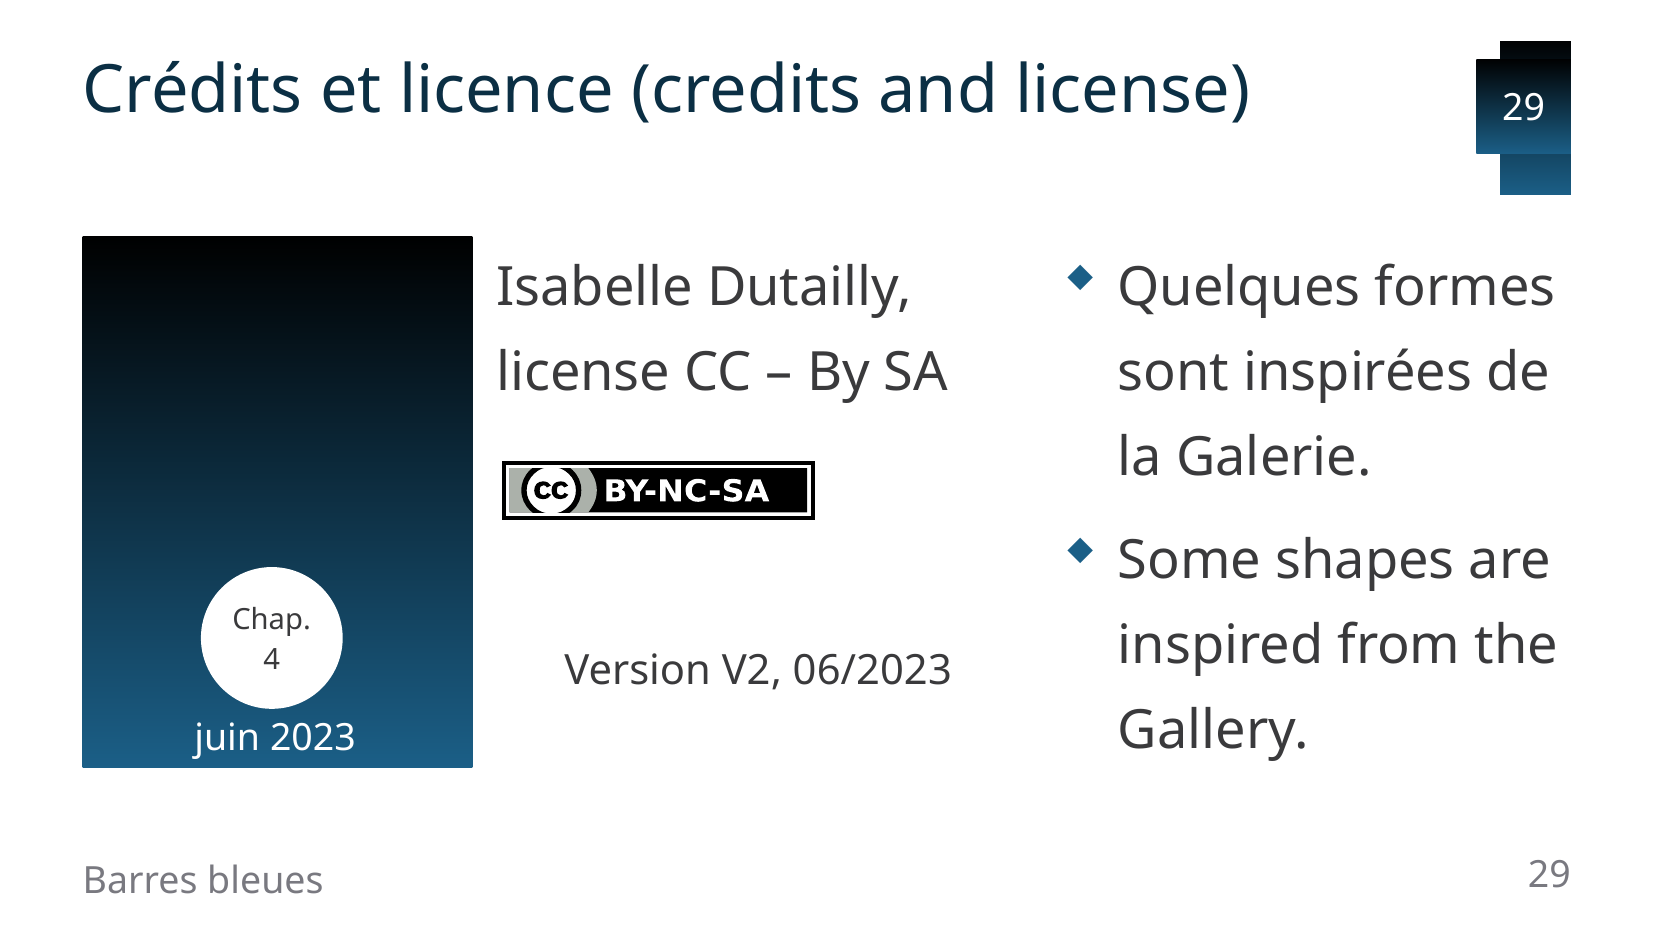

# Crédits et licence (credits and license)
Isabelle Dutailly, license CC – By SA
Version V2, 06/2023
Quelques formes sont inspirées de la Galerie.
Some shapes are inspired from the Gallery.
Chap. 4
juin 2023
Barres bleues
29